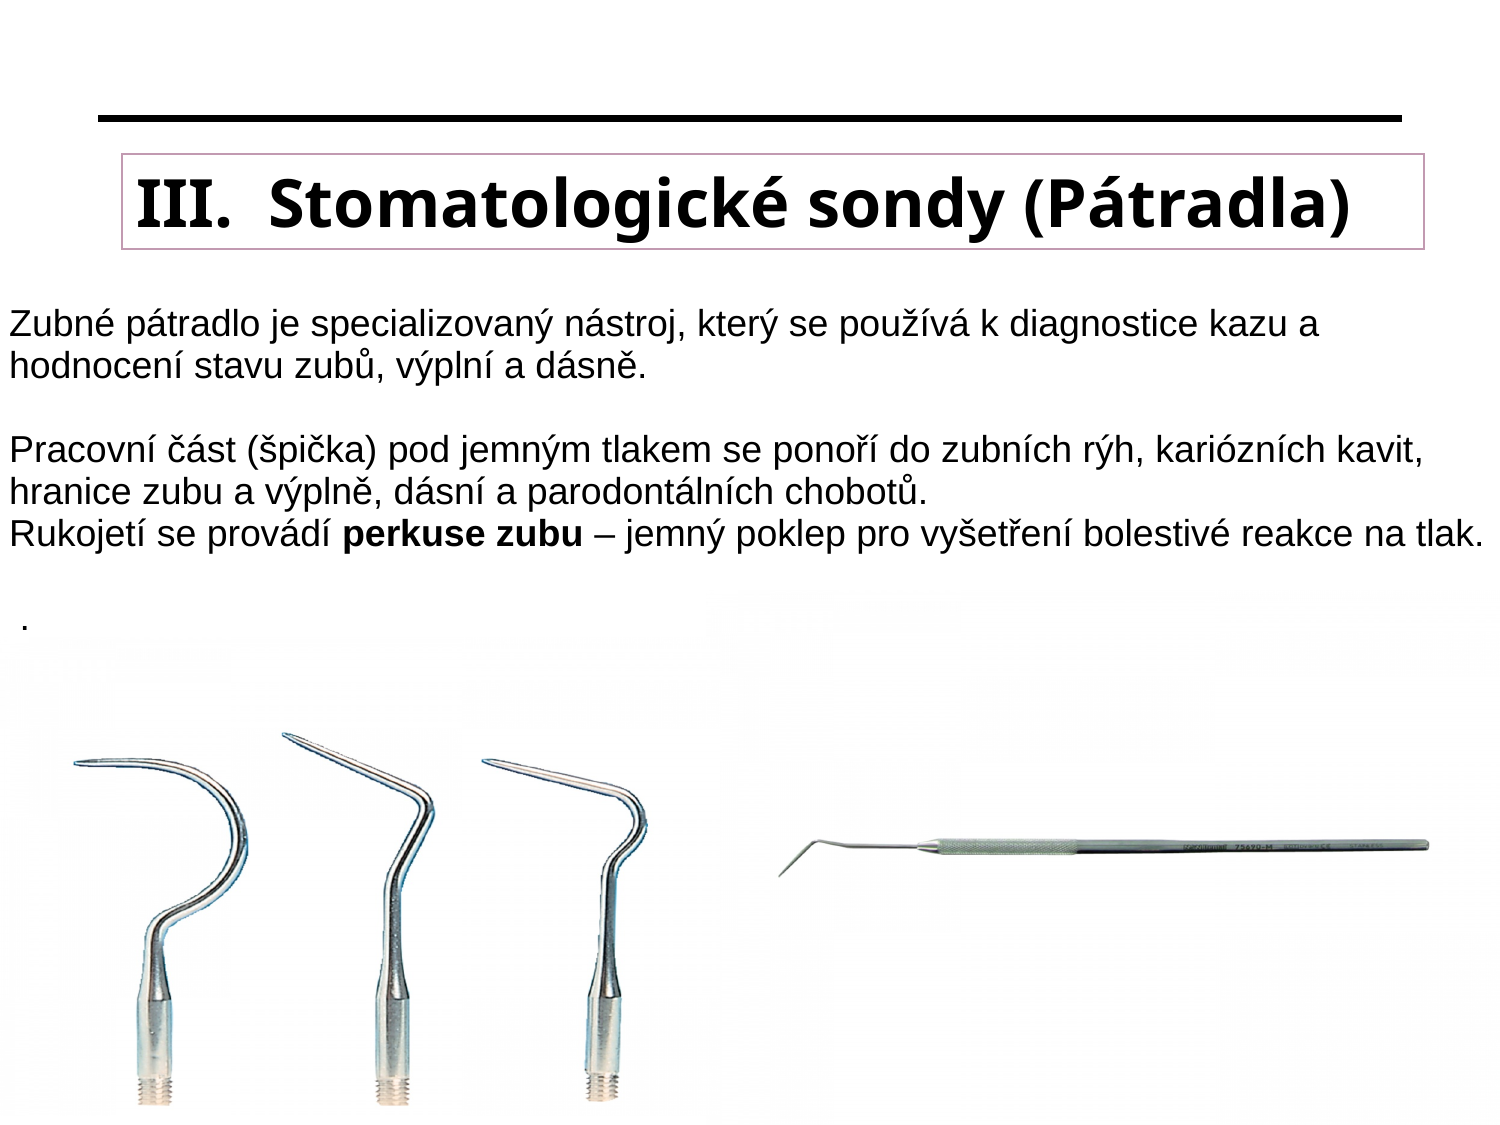

III. Stomatologické sondy (Pátradla)
Zubné pátradlo je specializovaný nástroj, který se používá k diagnostice kazu a hodnocení stavu zubů, výplní a dásně.
Pracovní část (špička) pod jemným tlakem se ponoří do zubních rýh, kariózních kavit, hranice zubu a výplně, dásní a parodontálních chobotů.
Rukojetí se provádí perkuse zubu – jemný poklep pro vyšetření bolestivé reakce na tlak.
 .